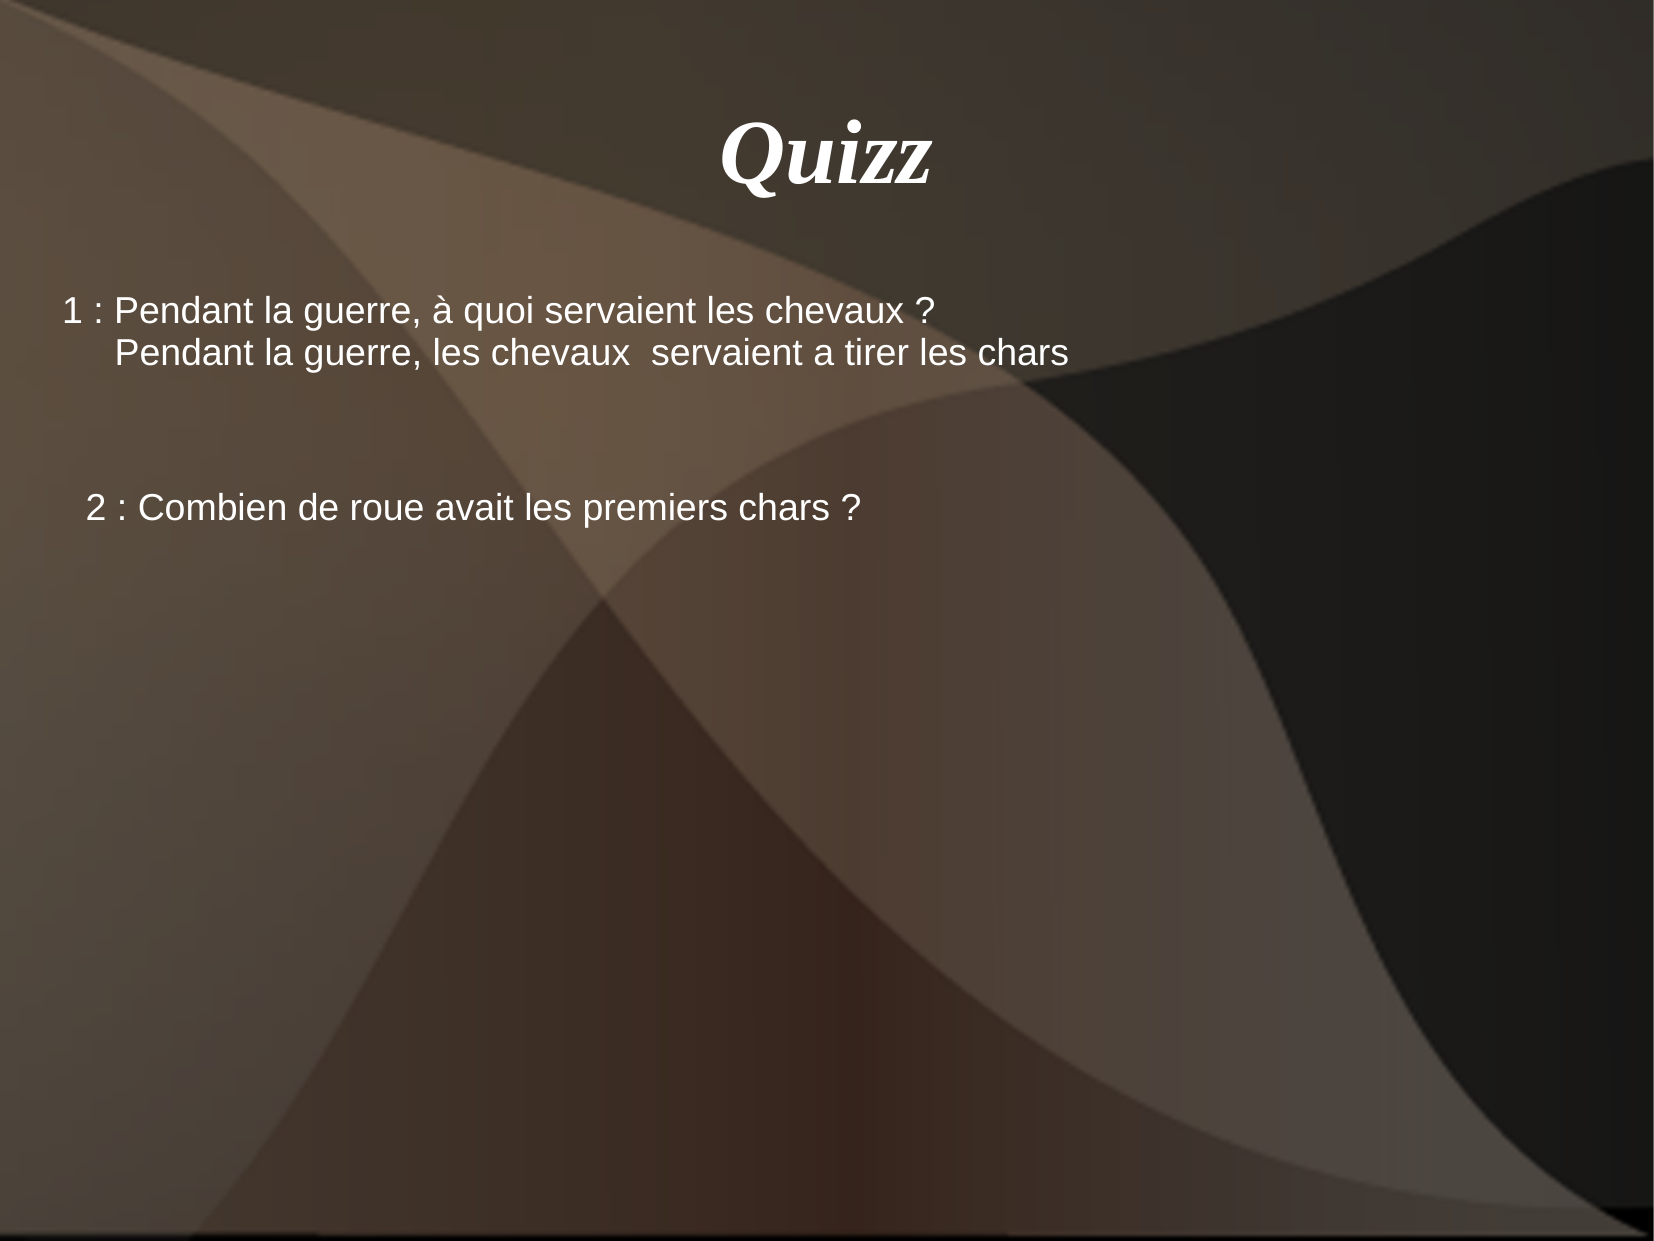

# Quizz
1 : Pendant la guerre, à quoi servaient les chevaux ?
 Pendant la guerre, les chevaux servaient a tirer les chars
2 : Combien de roue avait les premiers chars ?